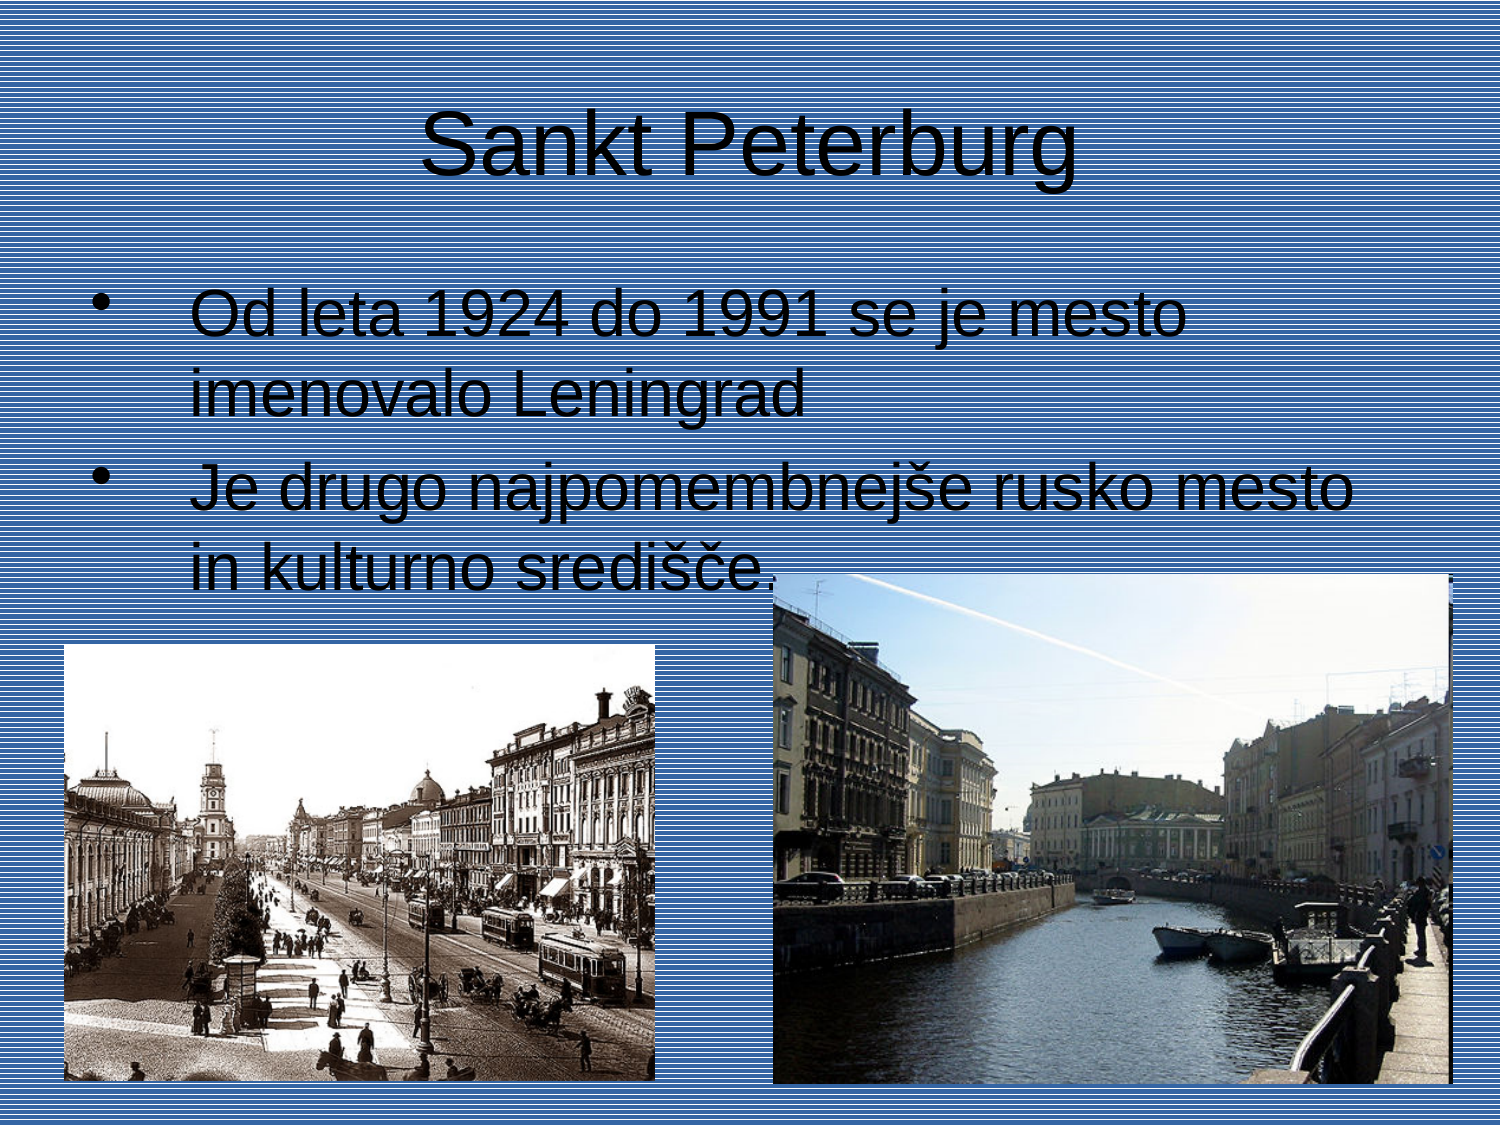

# Sankt Peterburg
Od leta 1924 do 1991 se je mesto imenovalo Leningrad
Je drugo najpomembnejše rusko mesto in kulturno središče.